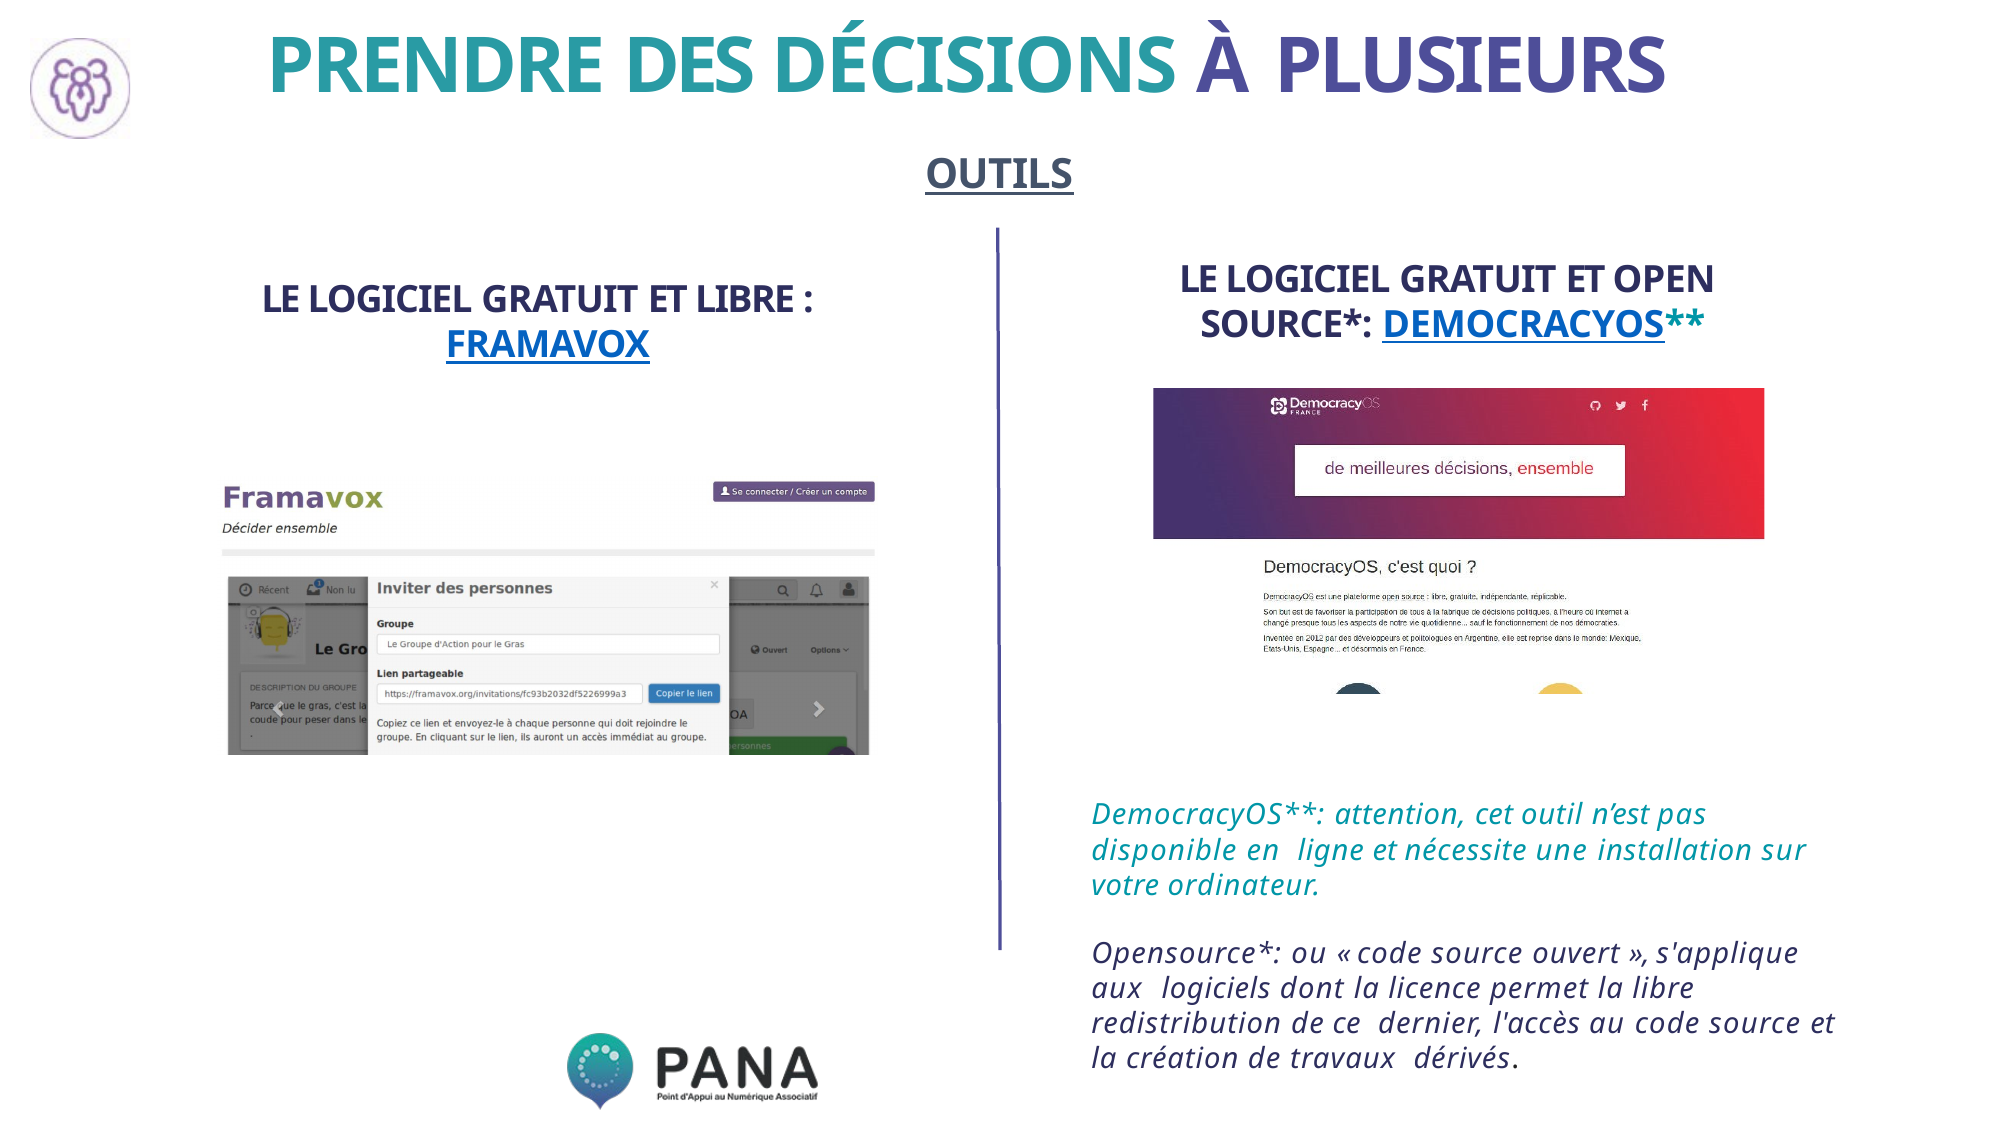

# PRENDRE DES DÉCISIONS À PLUSIEURS
OUTILS
LE LOGICIEL GRATUIT ET OPEN SOURCE*: DEMOCRACYOS**
LE LOGICIEL GRATUIT ET LIBRE : FRAMAVOX
DemocracyOS**: attention, cet outil n’est pas disponible en ligne et nécessite une installation sur votre ordinateur.
Opensource*: ou « code source ouvert », s'applique aux logiciels dont la licence permet la libre redistribution de ce dernier, l'accès au code source et la création de travaux dérivés.